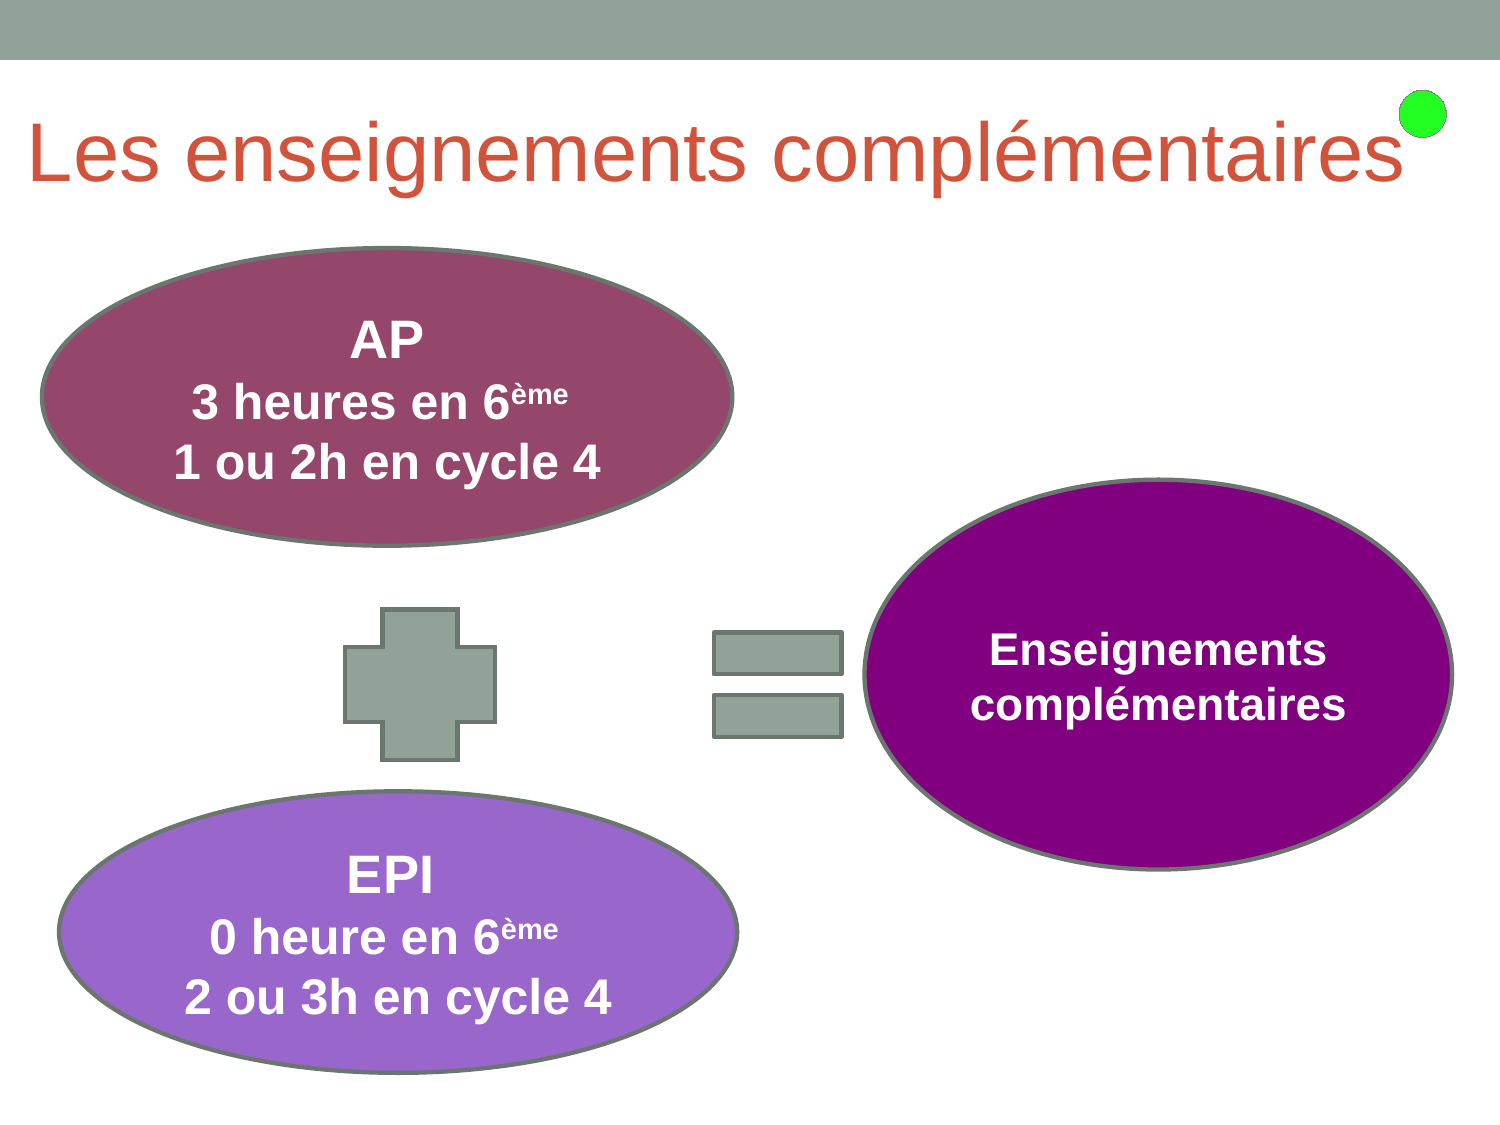

# Les enseignements complémentaires
AP
3 heures en 6ème
1 ou 2h en cycle 4
Enseignements complémentaires
EPI
0 heure en 6ème
2 ou 3h en cycle 4